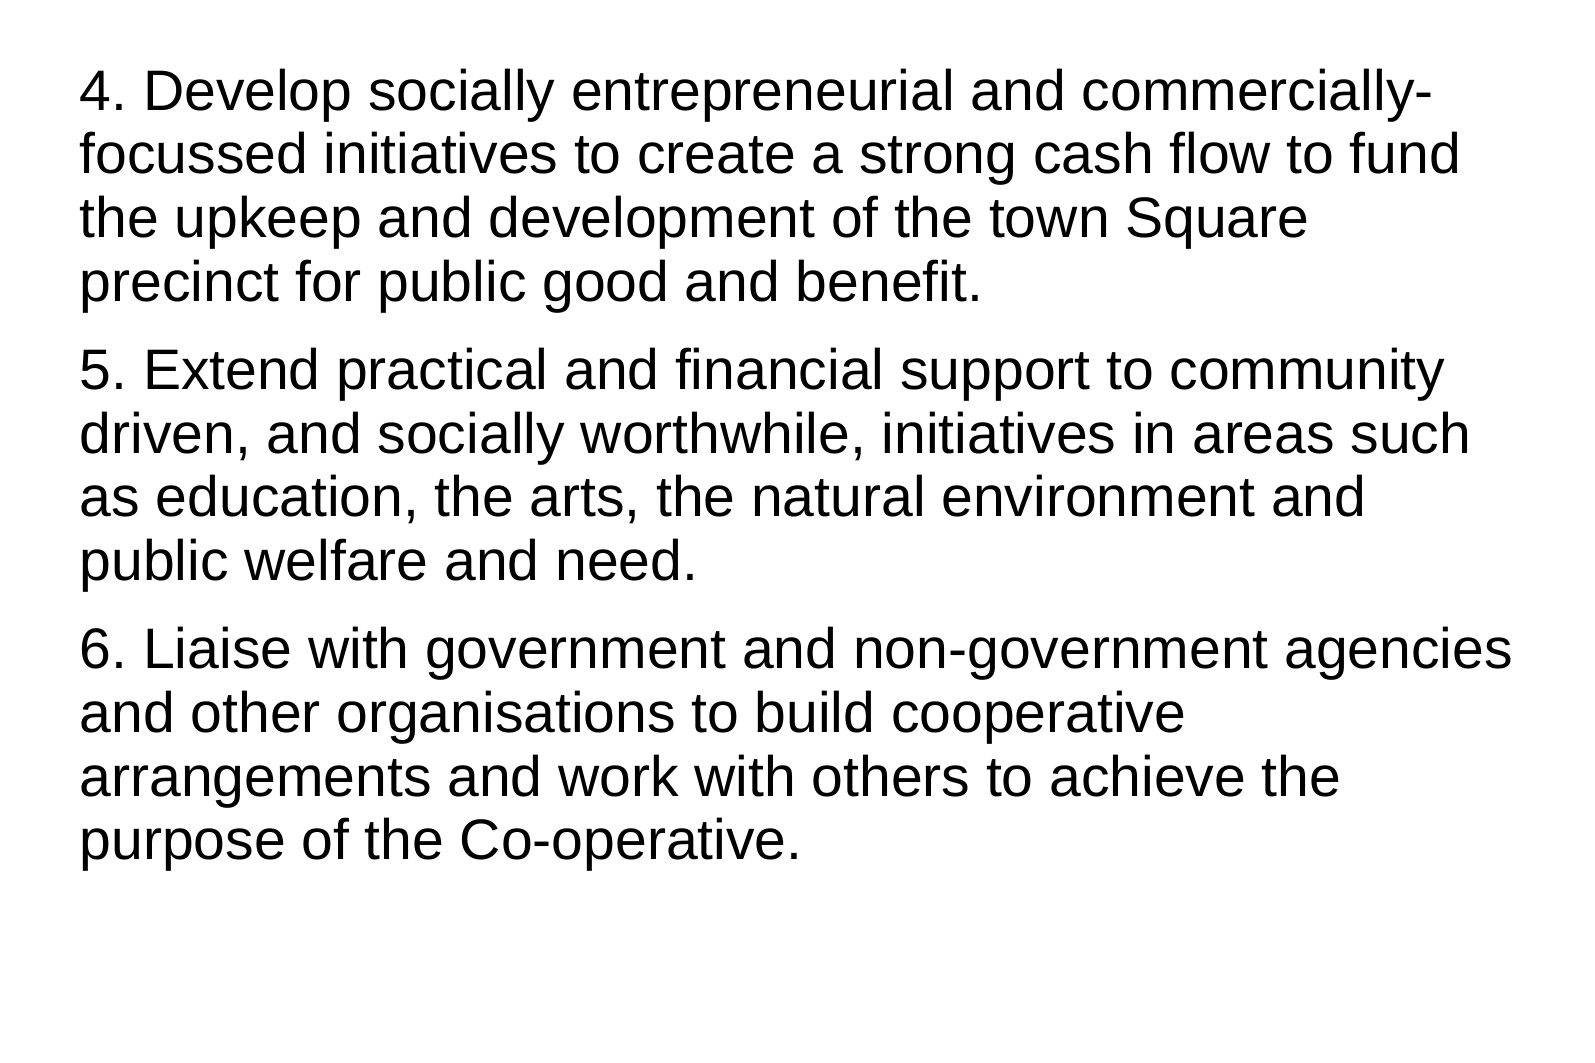

# 4. Develop socially entrepreneurial and commercially-focussed initiatives to create a strong cash flow to fund the upkeep and development of the town Square precinct for public good and benefit.
5. Extend practical and financial support to community driven, and socially worthwhile, initiatives in areas such as education, the arts, the natural environment and public welfare and need.
6. Liaise with government and non-government agencies and other organisations to build cooperative arrangements and work with others to achieve the purpose of the Co-operative.